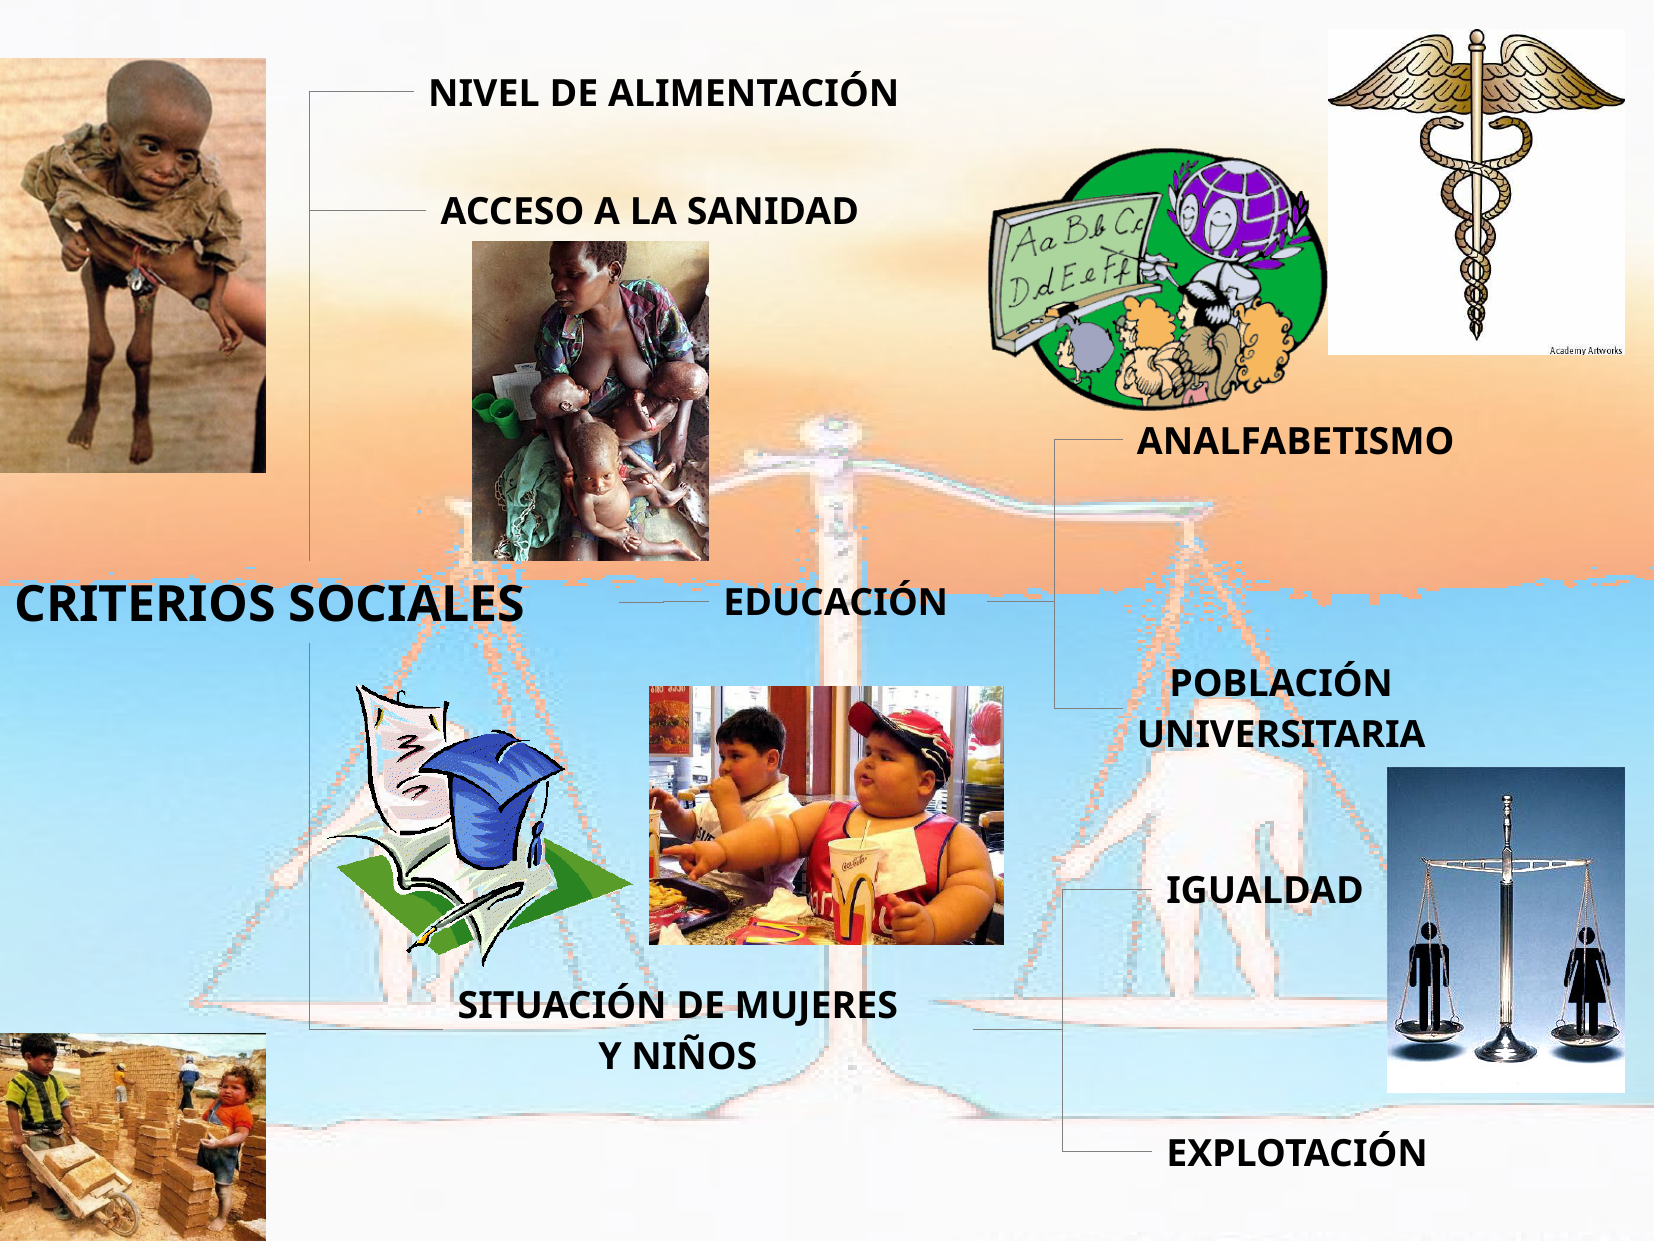

NIVEL DE ALIMENTACIÓN
ACCESO A LA SANIDAD
ANALFABETISMO
CRITERIOS SOCIALES
EDUCACIÓN
POBLACIÓN
UNIVERSITARIA
IGUALDAD
SITUACIÓN DE MUJERES
Y NIÑOS
EXPLOTACIÓN